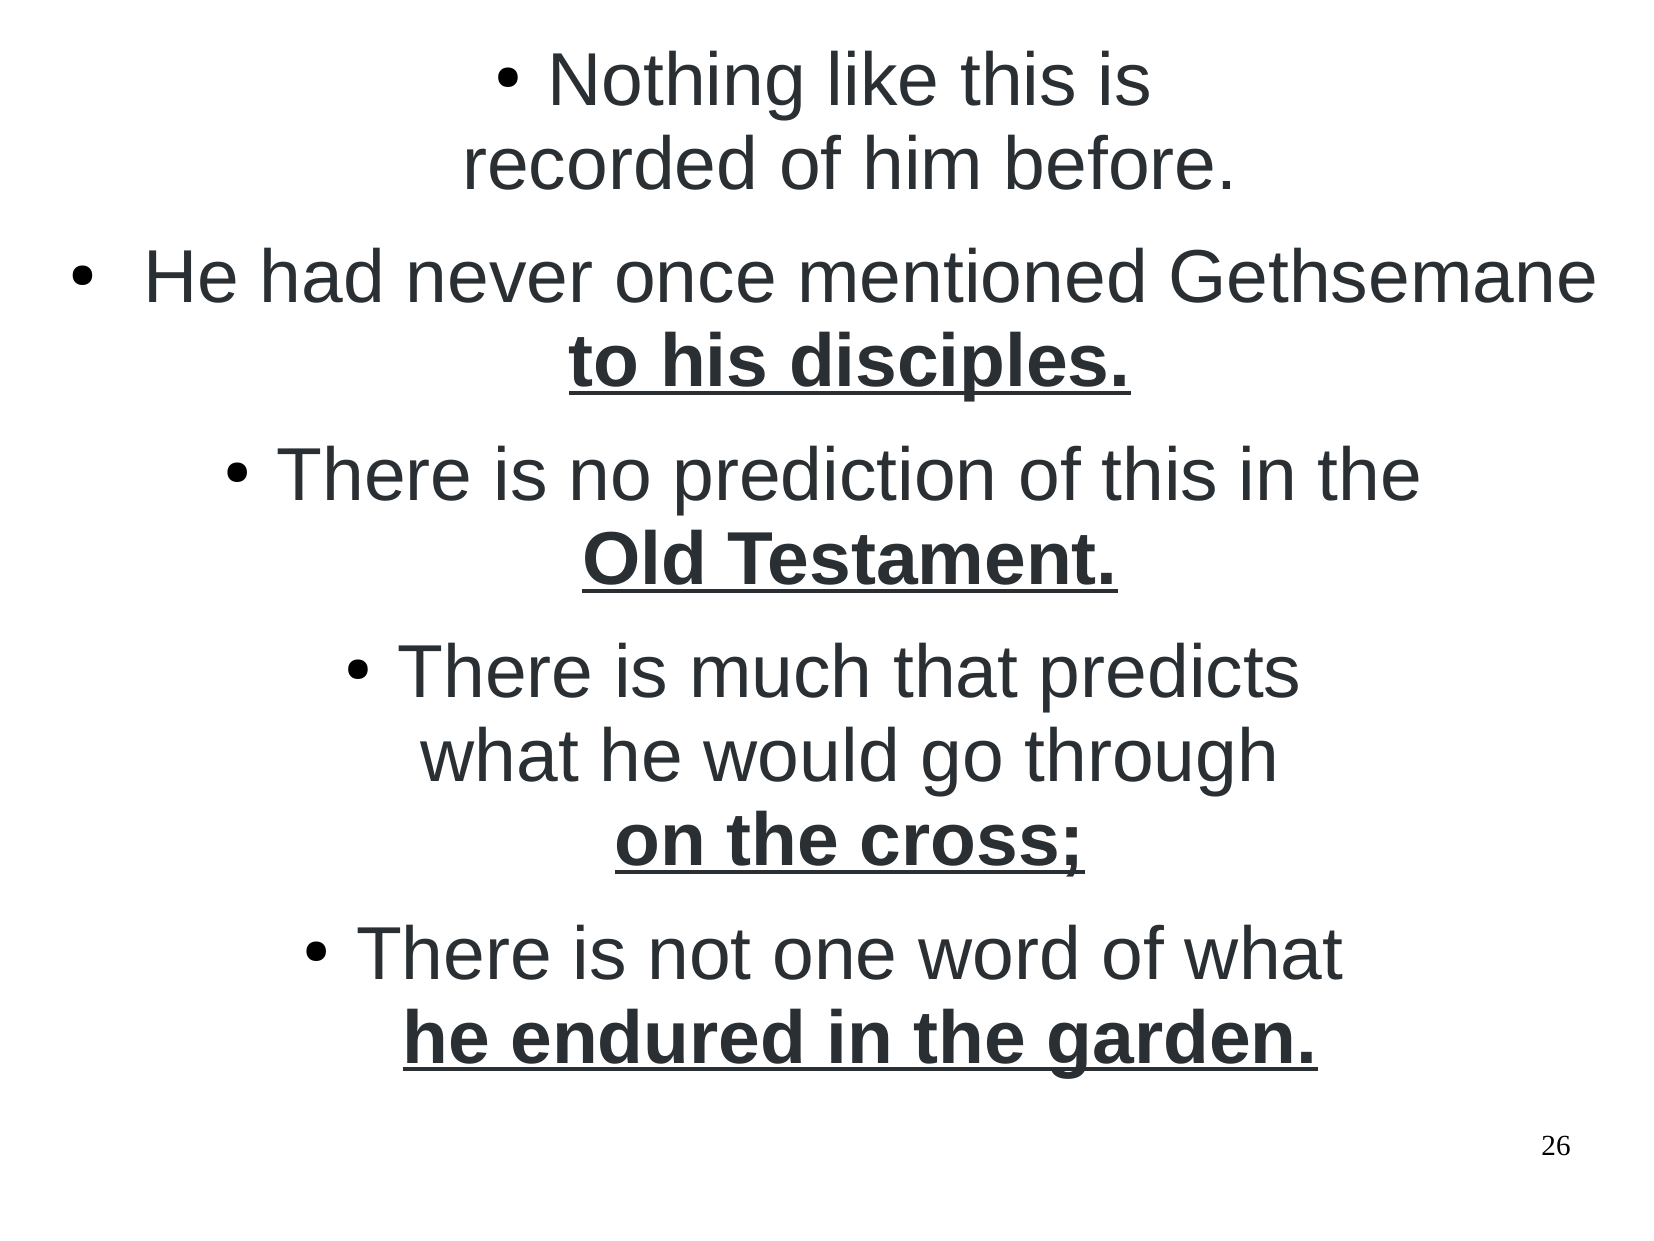

# Nothing like this is recorded of him before.
 He had never once mentioned Gethsemane
to his disciples.
There is no prediction of this in the
Old Testament.
There is much that predicts
what he would go through
on the cross;
There is not one word of what
he endured in the garden.
26